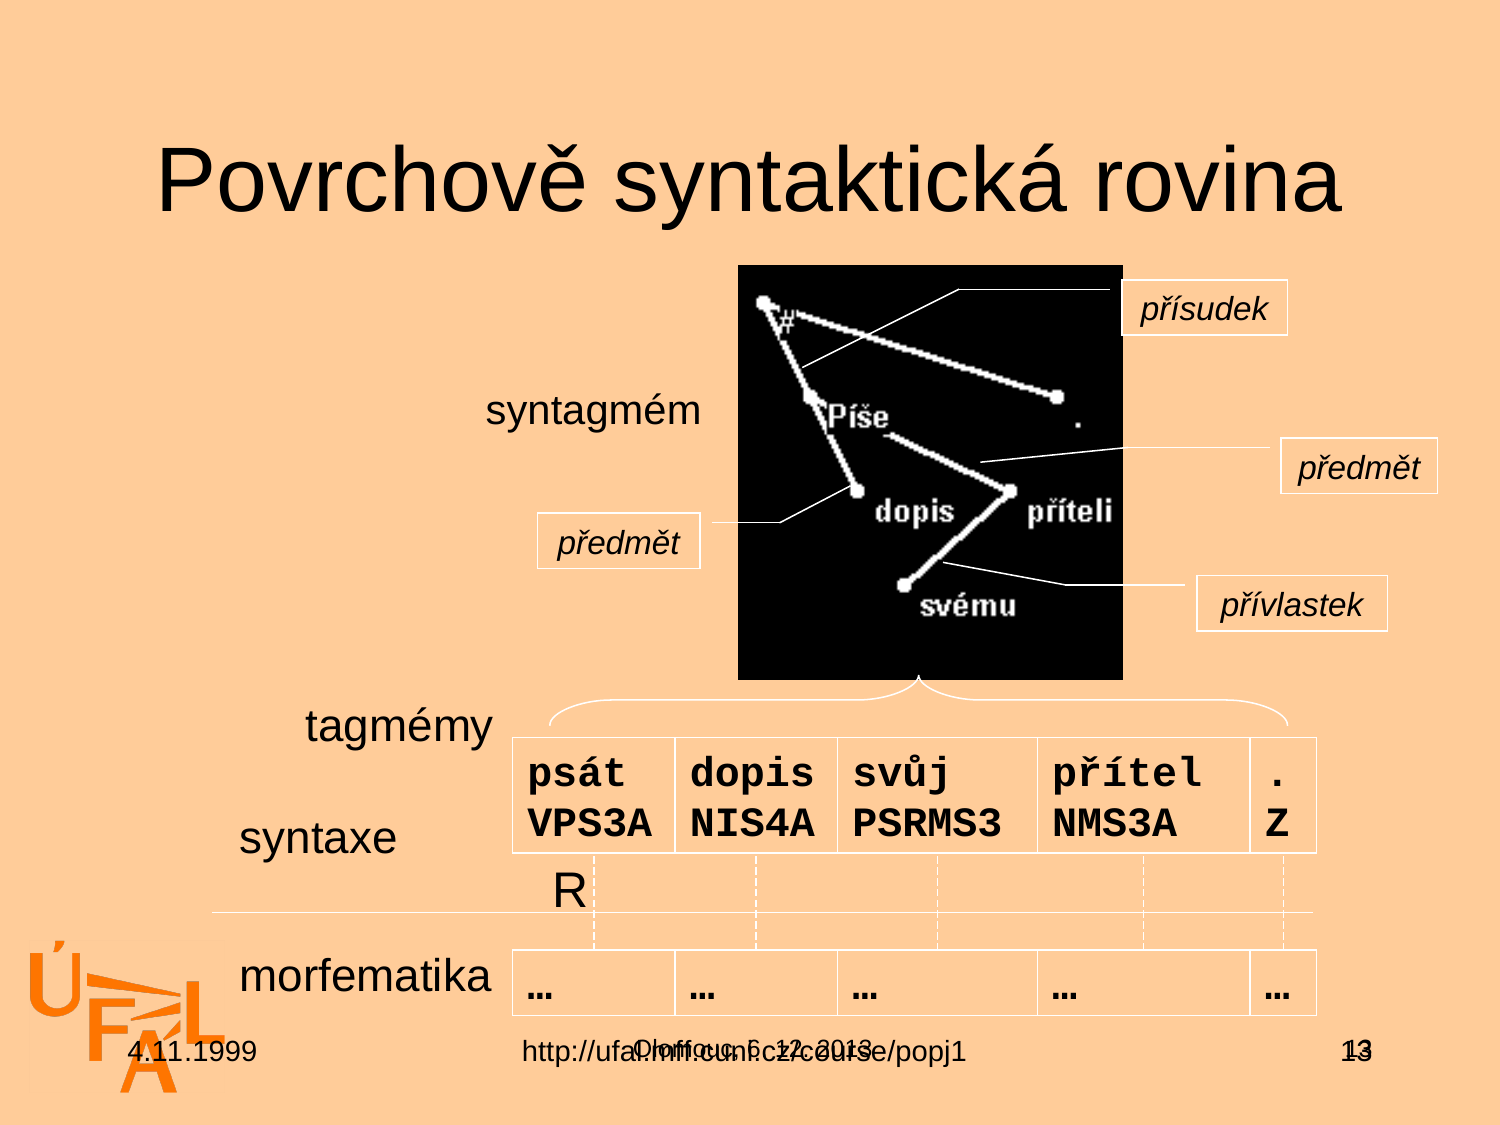

# Povrchově syntaktická rovina
přísudek
syntagmém
předmět
předmět
přívlastek
tagmémy
psát
VPS3A
dopis
NIS4A
svůj
PSRMS3
přítel
NMS3A
.
Z
syntaxe
R
morfematika
…
…
…
…
…
4.11.1999
Olomouc, 6. 12. 2013
http://ufal.mff.cuni.cz/course/popj1
13